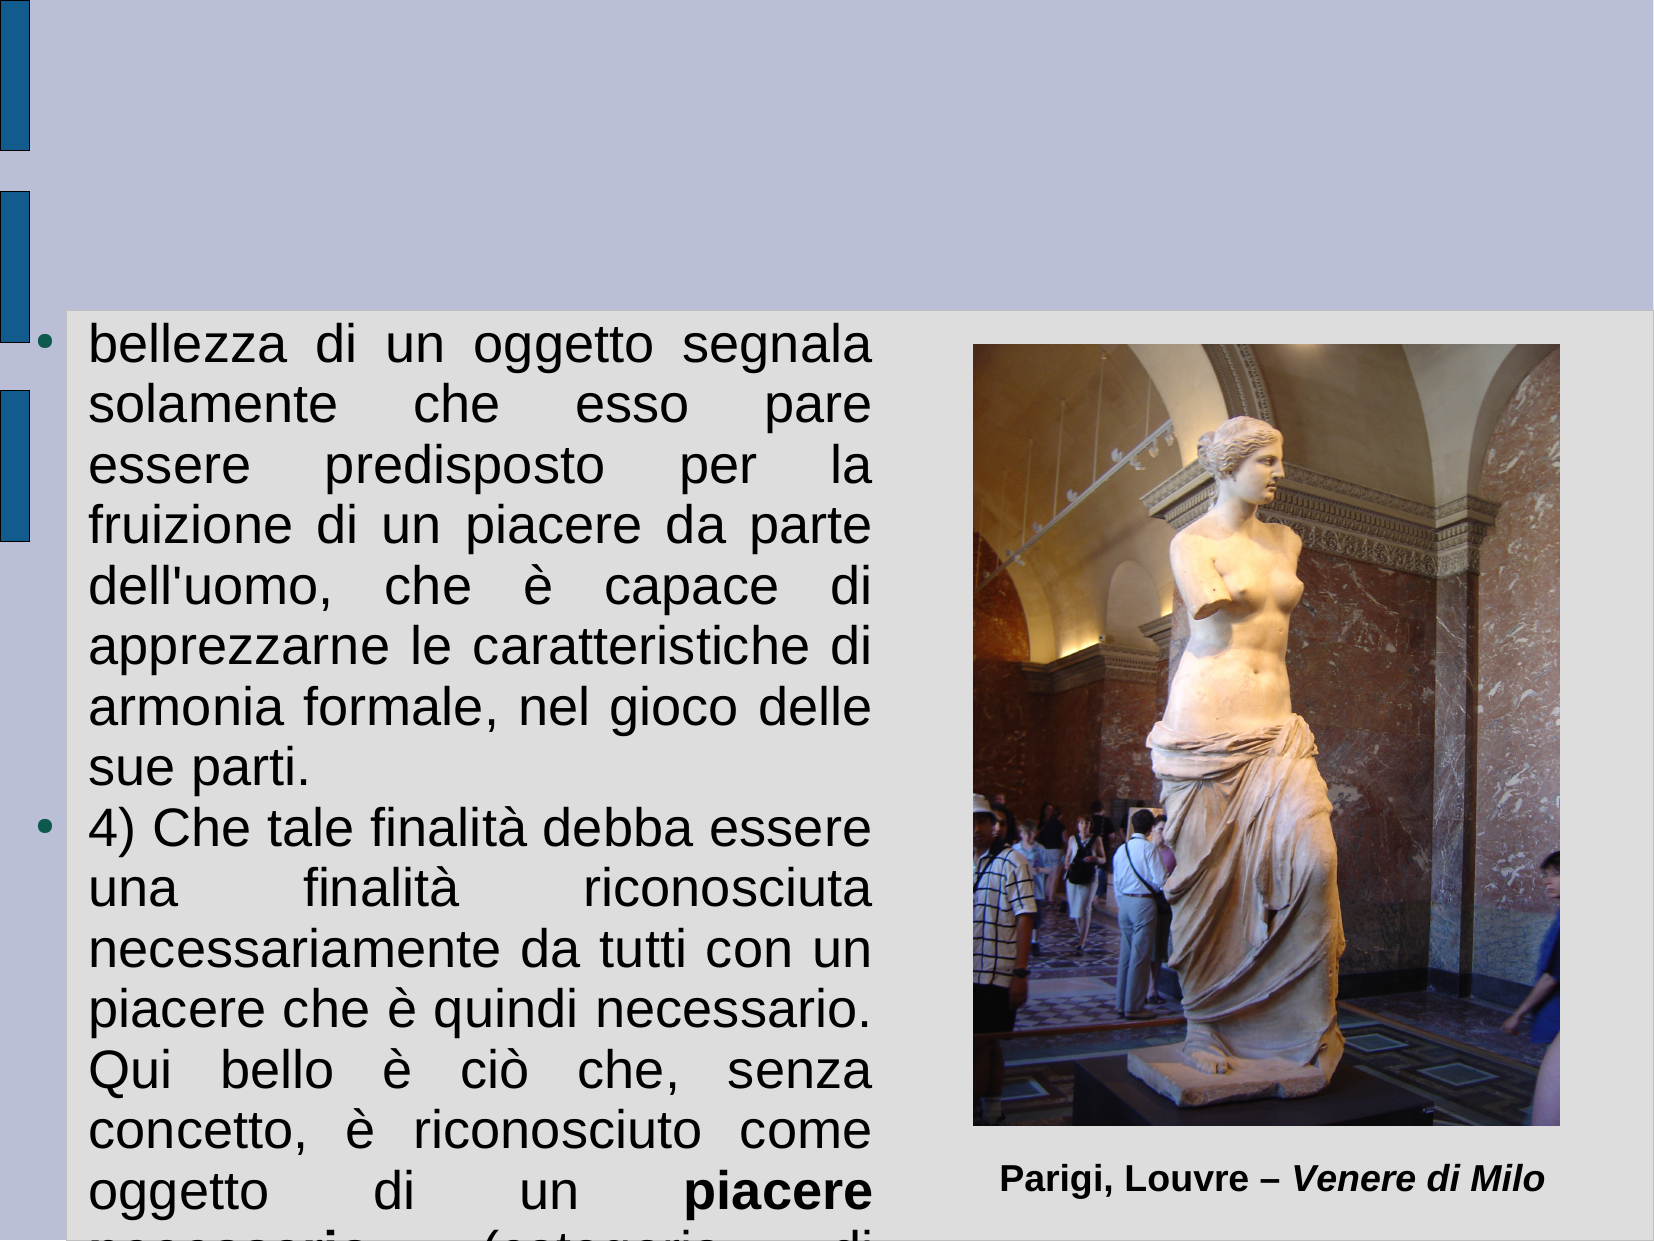

#
bellezza di un oggetto segnala solamente che esso pare essere predisposto per la fruizione di un piacere da parte dell'uomo, che è capace di apprezzarne le caratteristiche di armonia formale, nel gioco delle sue parti.
4) Che tale finalità debba essere una finalità riconosciuta necessariamente da tutti con un piacere che è quindi necessario. Qui bello è ciò che, senza concetto, è riconosciuto come oggetto di un piacere necessario (categoria di modalità).
Parigi, Louvre – Venere di Milo